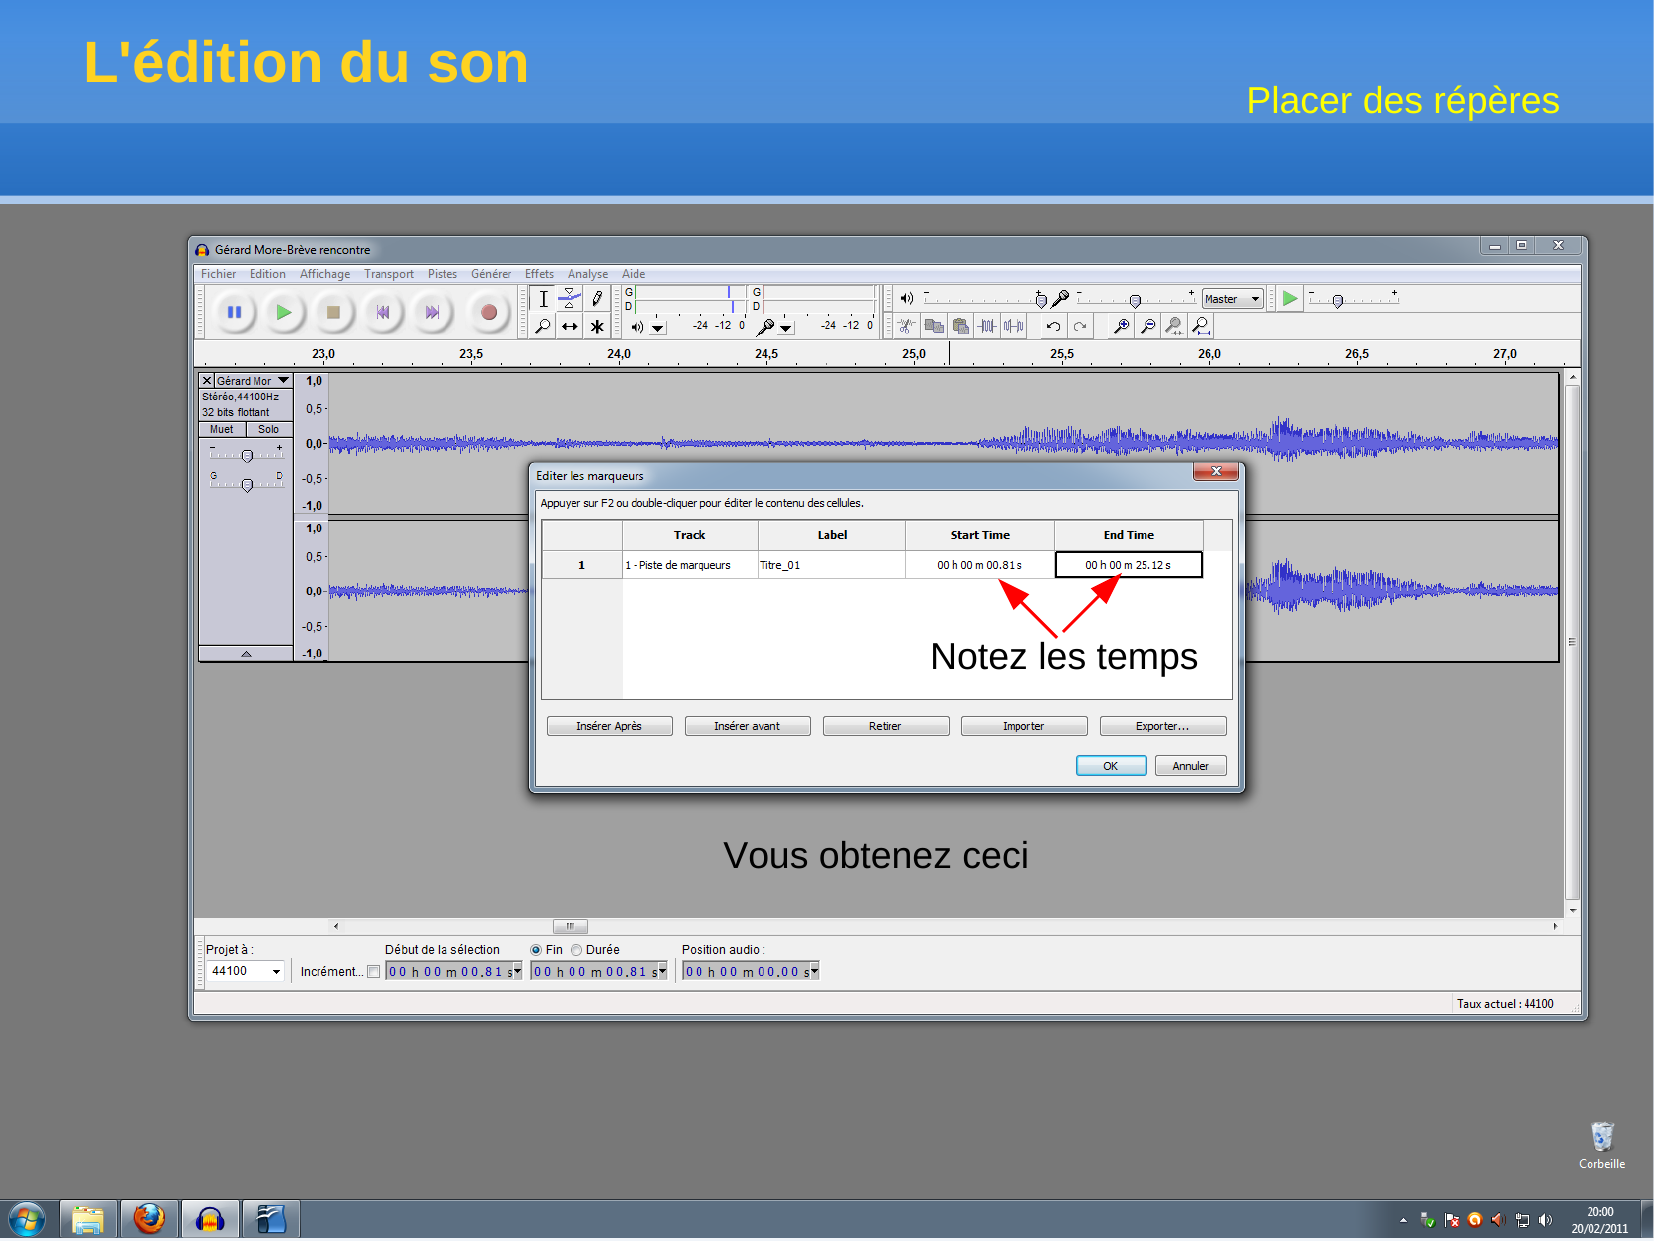

L'édition du son
 Placer des répères
#
Notez les temps
Vous obtenez ceci